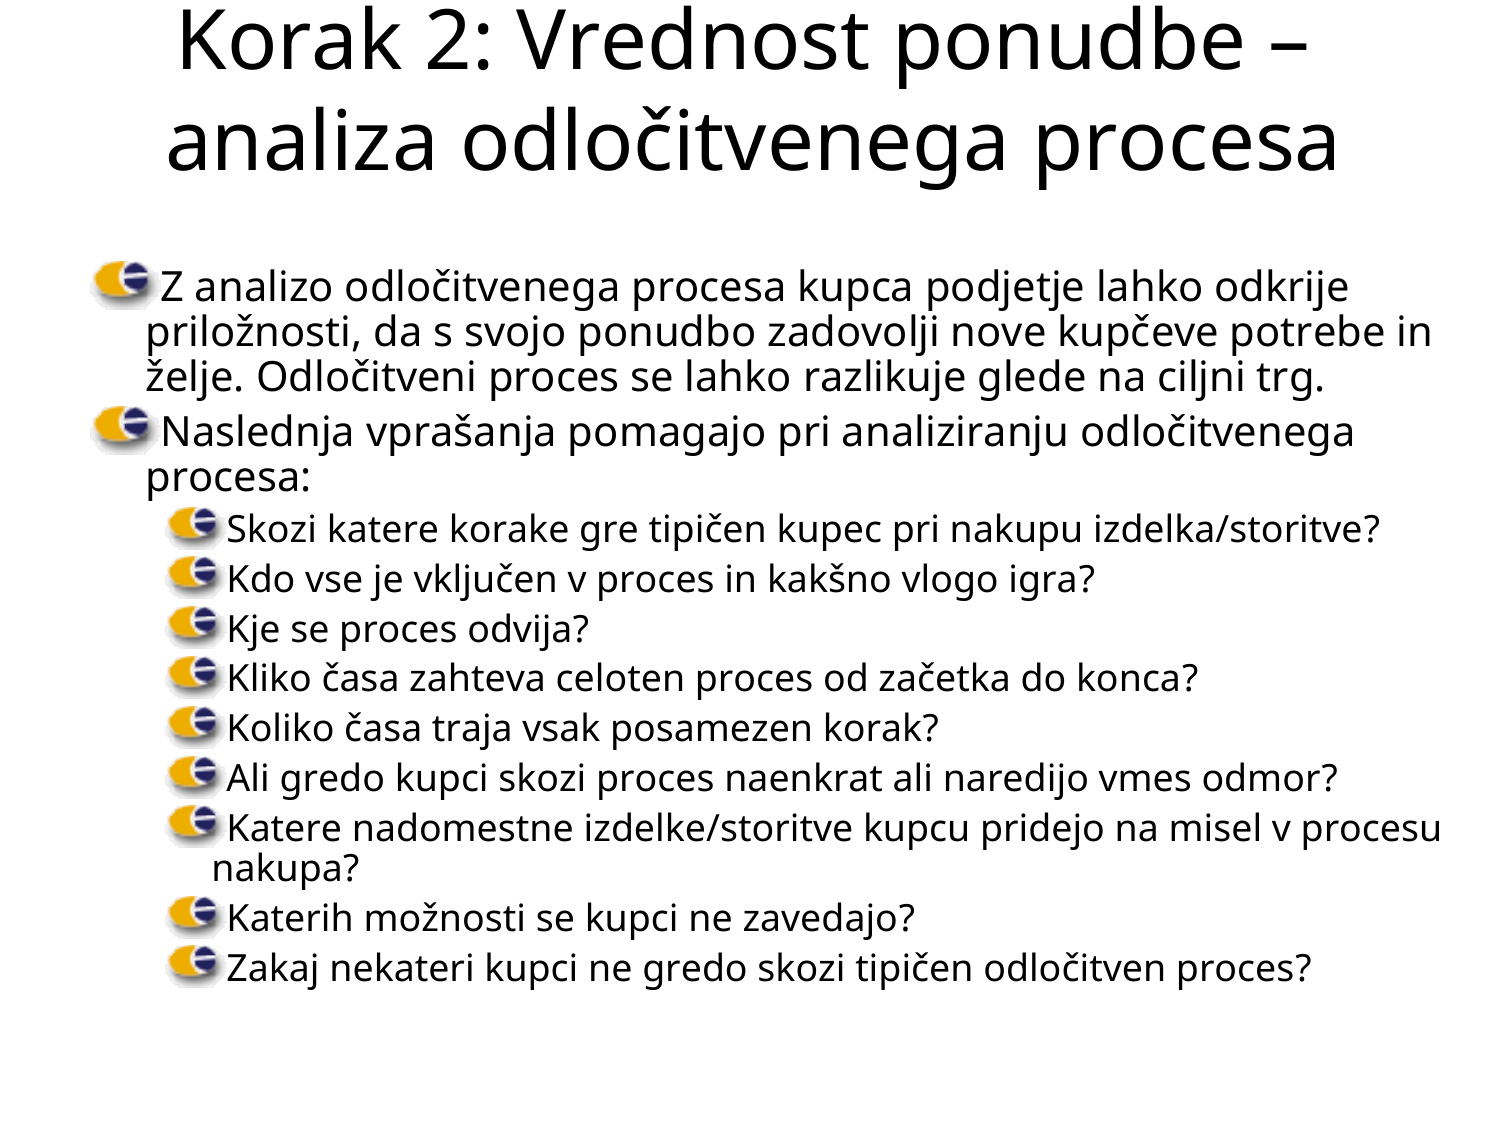

# Korak 2: Vrednost ponudbe – analiza odločitvenega procesa
Z analizo odločitvenega procesa kupca podjetje lahko odkrije priložnosti, da s svojo ponudbo zadovolji nove kupčeve potrebe in želje. Odločitveni proces se lahko razlikuje glede na ciljni trg.
Naslednja vprašanja pomagajo pri analiziranju odločitvenega procesa:
Skozi katere korake gre tipičen kupec pri nakupu izdelka/storitve?
Kdo vse je vključen v proces in kakšno vlogo igra?
Kje se proces odvija?
Kliko časa zahteva celoten proces od začetka do konca?
Koliko časa traja vsak posamezen korak?
Ali gredo kupci skozi proces naenkrat ali naredijo vmes odmor?
Katere nadomestne izdelke/storitve kupcu pridejo na misel v procesu nakupa?
Katerih možnosti se kupci ne zavedajo?
Zakaj nekateri kupci ne gredo skozi tipičen odločitven proces?